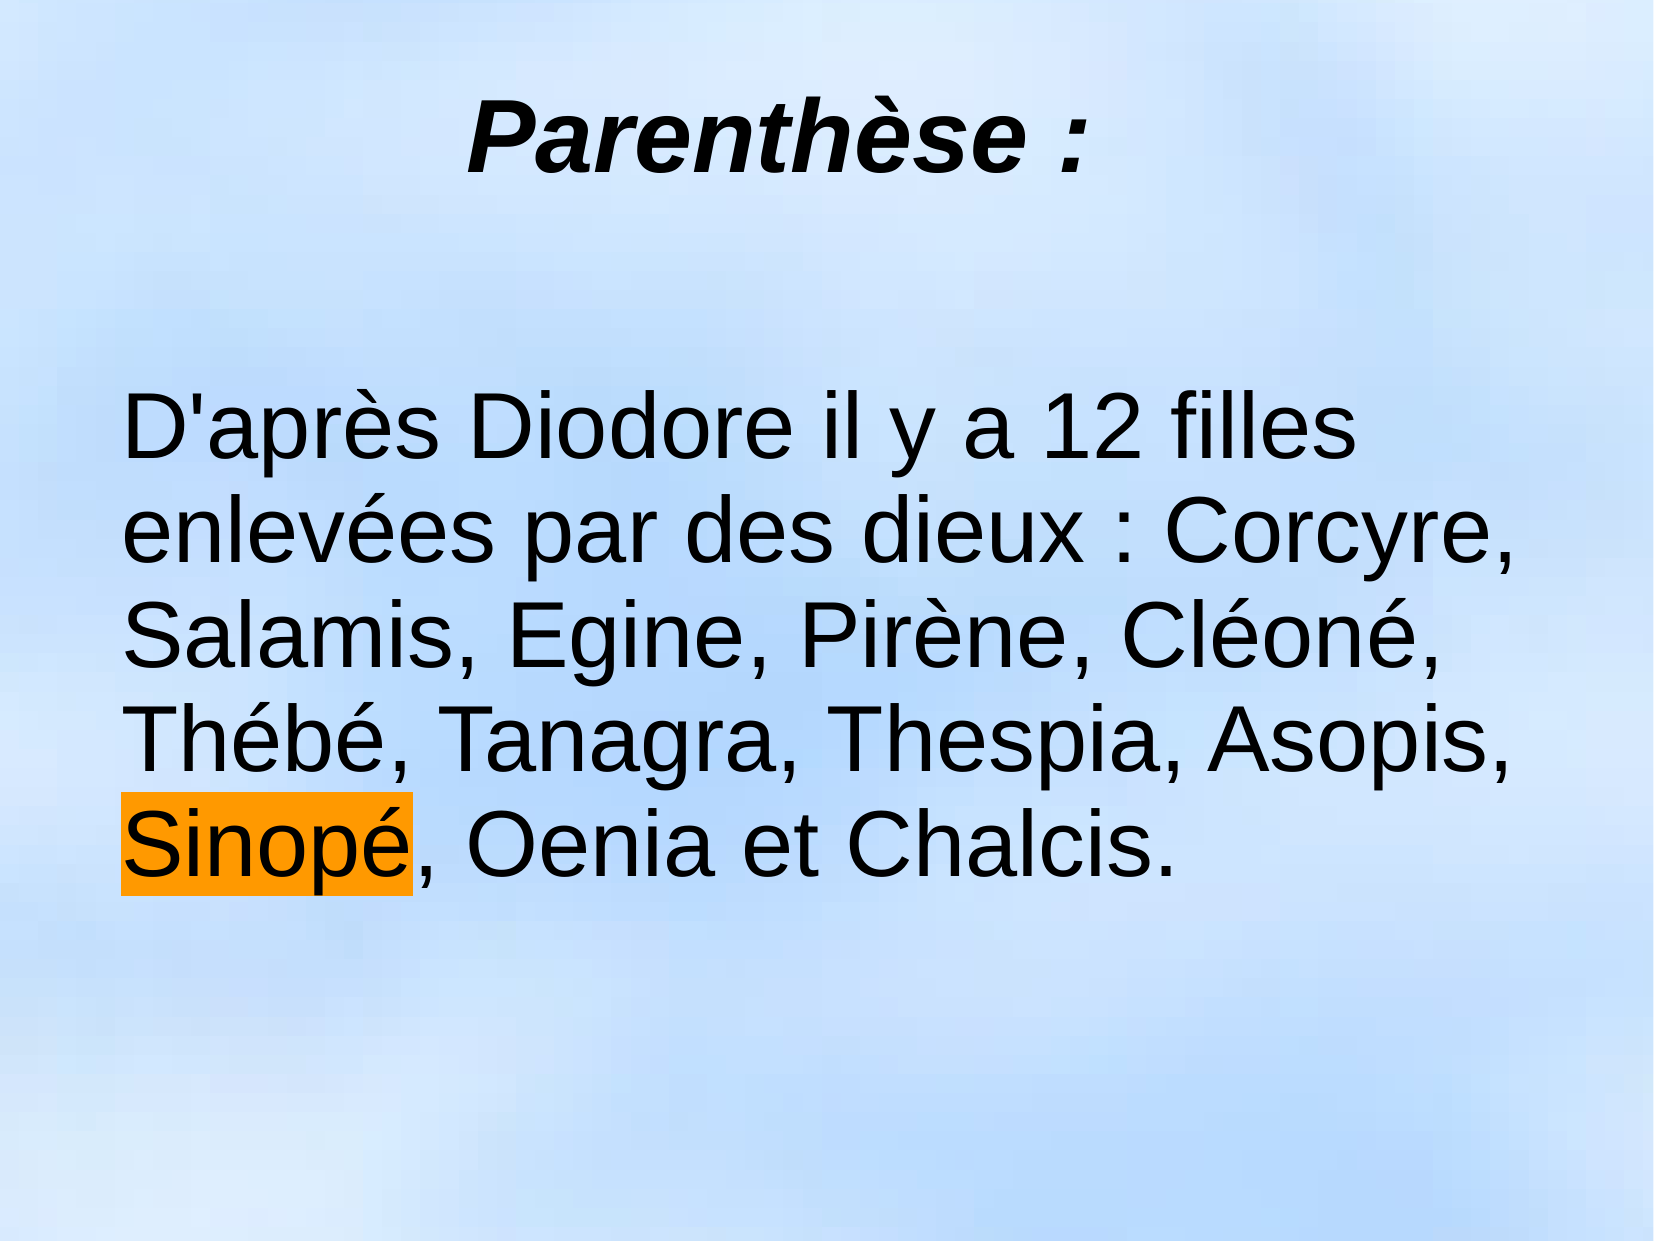

Parenthèse :
D'après Diodore il y a 12 filles enlevées par des dieux : Corcyre, Salamis, Egine, Pirène, Cléoné, Thébé, Tanagra, Thespia, Asopis, Sinopé, Oenia et Chalcis.